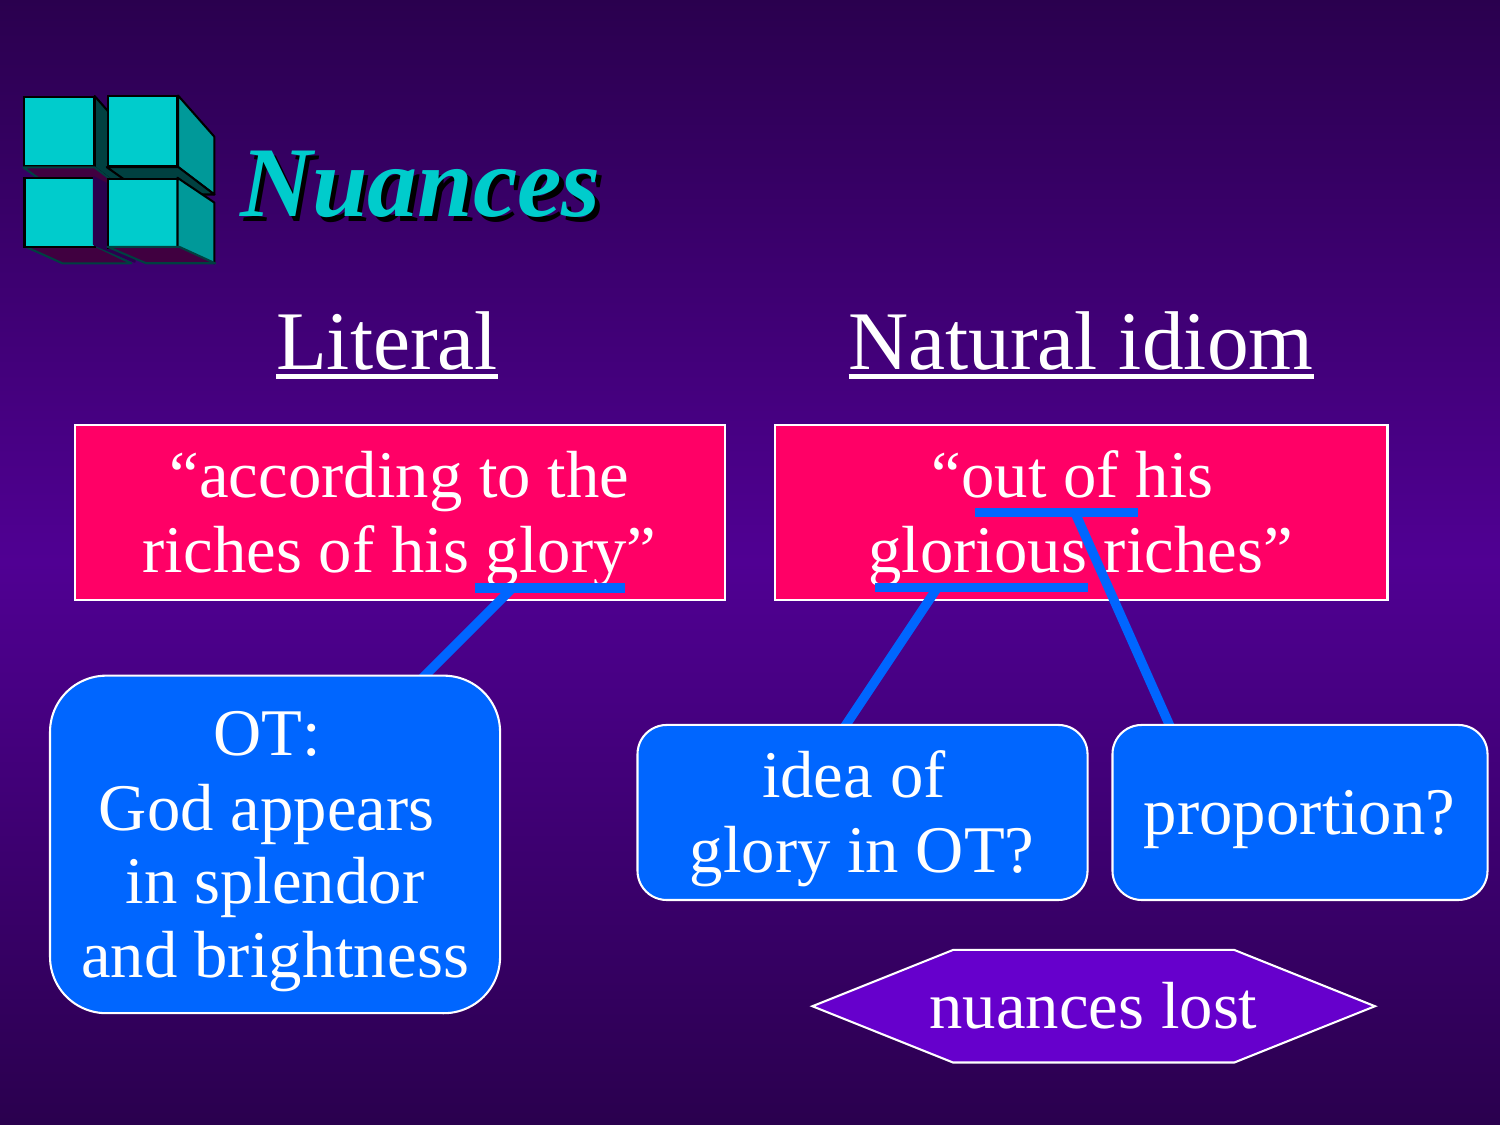

# Nuances
Literal
Natural idiom
“out of his
glorious riches”
“according to the
riches of his glory”
proportion?
idea of
glory in OT?
OT:
God appears
in splendor
and brightness
nuances lost